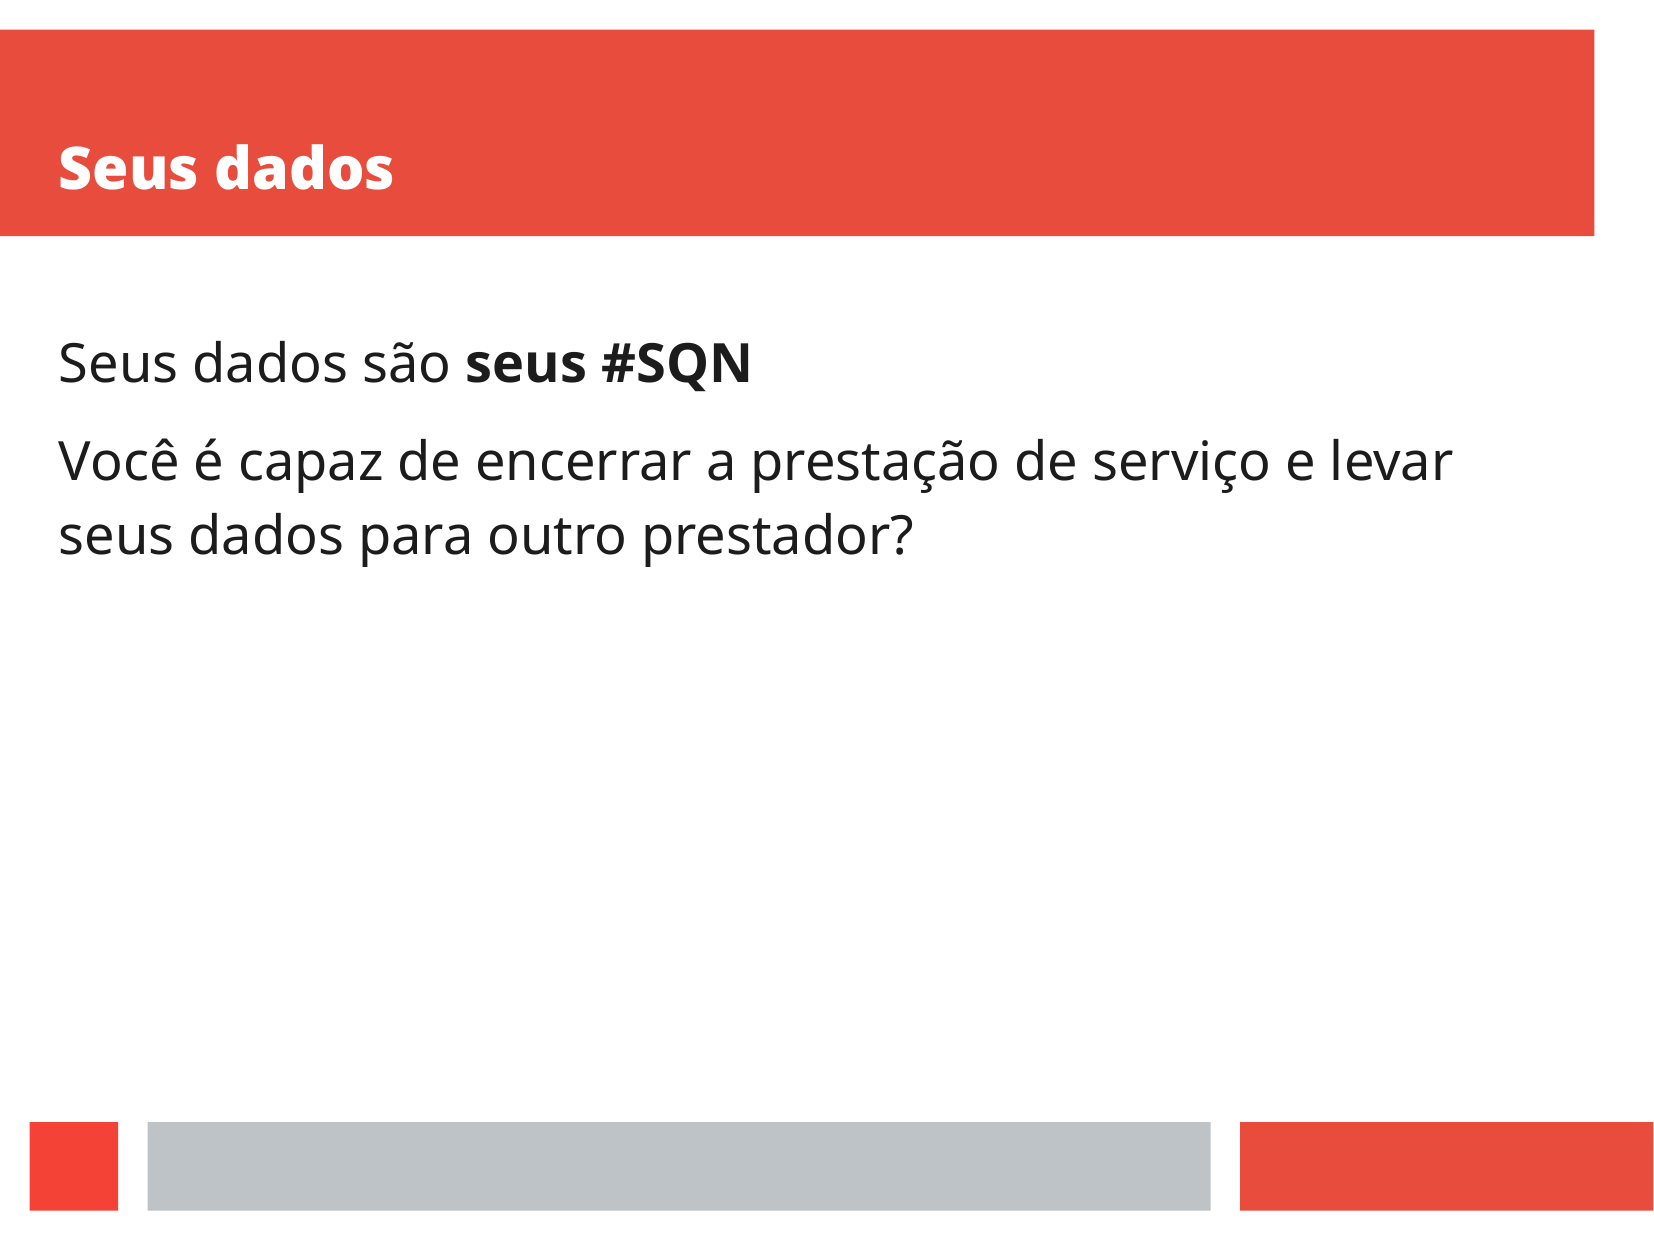

# Seus dados
Seus dados são seus #SQN
Você é capaz de encerrar a prestação de serviço e levar seus dados para outro prestador?